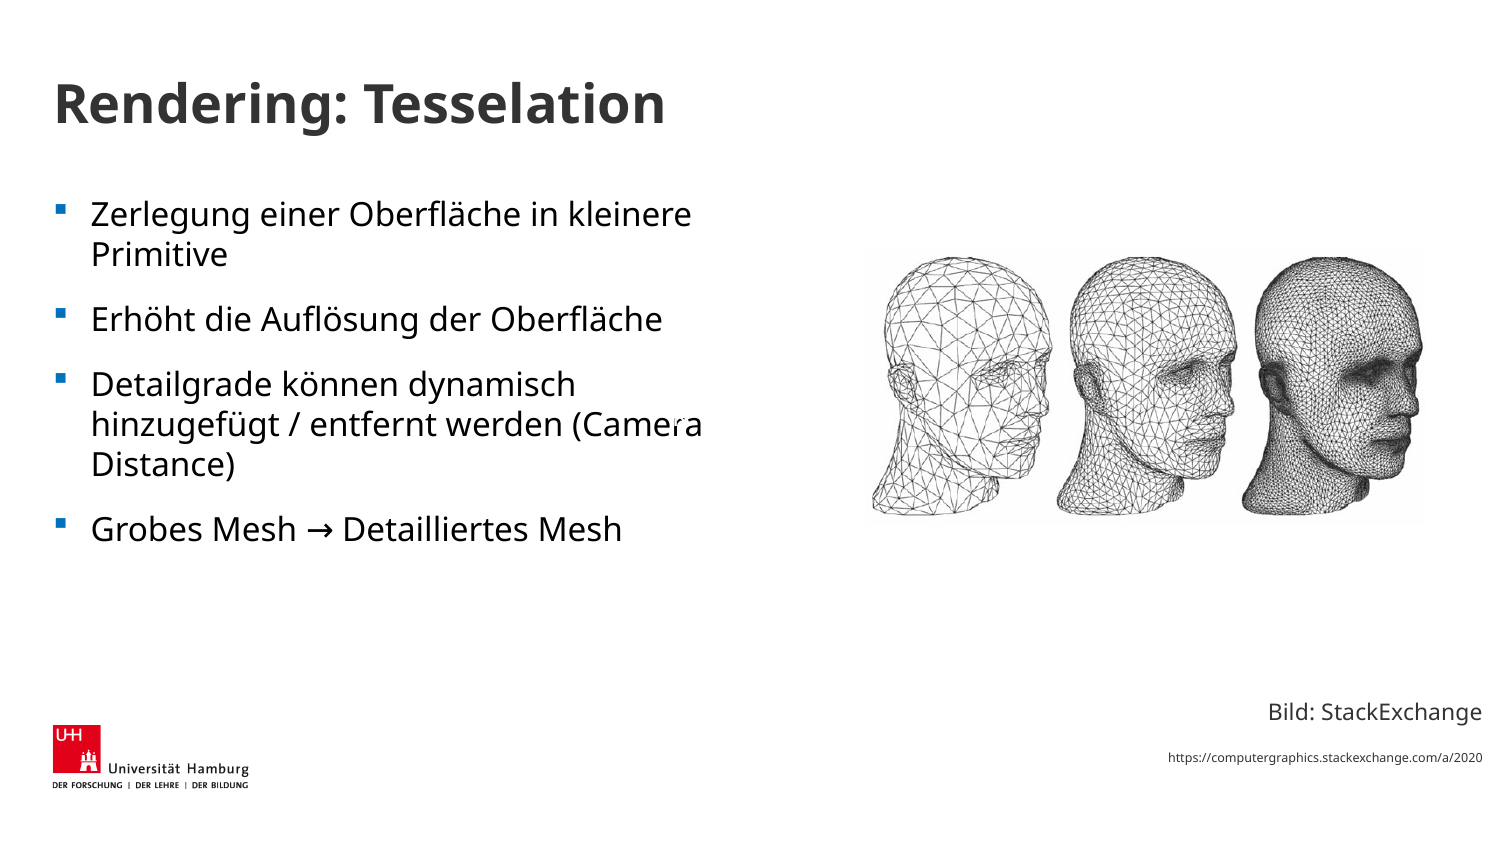

# Rendering: Tesselation
Zerlegung einer Oberfläche in kleinere Primitive
Erhöht die Auflösung der Oberfläche
Detailgrade können dynamisch hinzugefügt / entfernt werden (Camera Distance)
Grobes Mesh → Detailliertes Mesh
Bild: StackExchange
https://computergraphics.stackexchange.com/a/2020